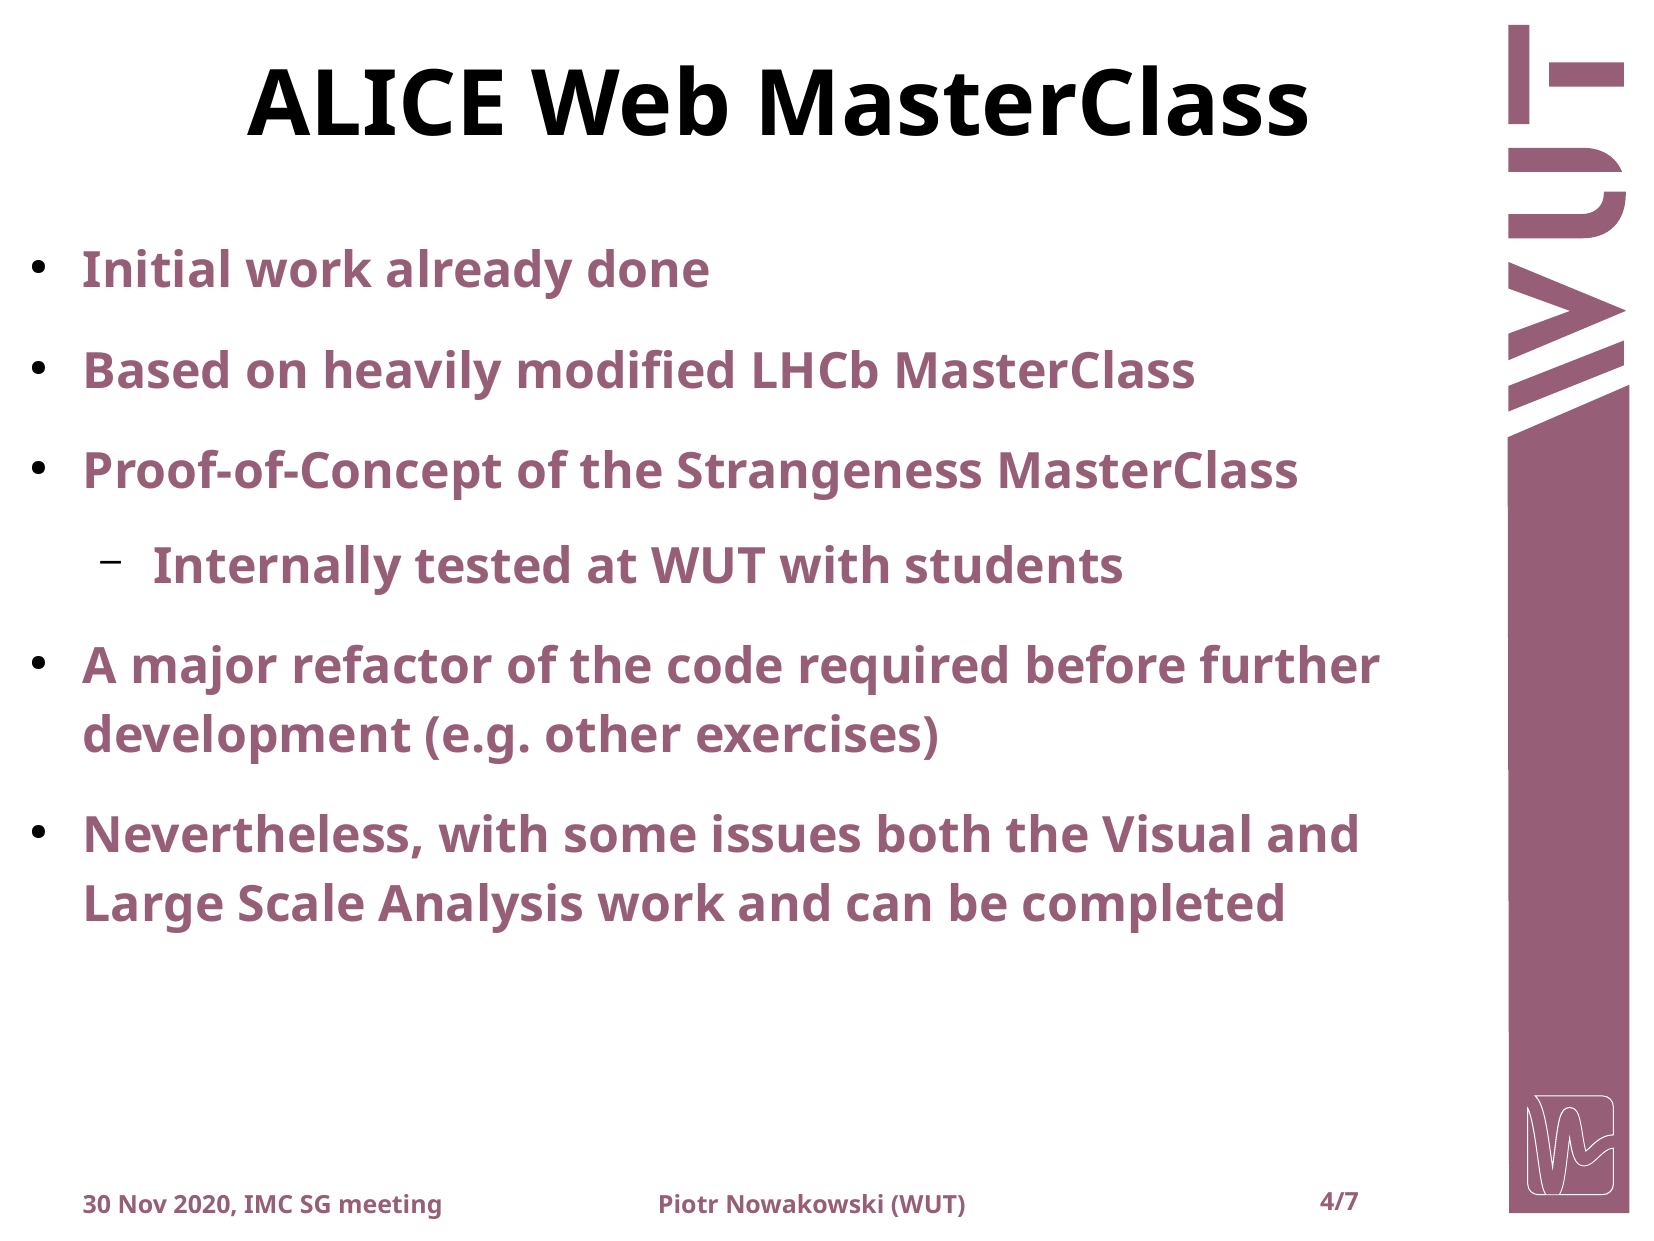

# ALICE Web MasterClass
Initial work already done
Based on heavily modified LHCb MasterClass
Proof-of-Concept of the Strangeness MasterClass
Internally tested at WUT with students
A major refactor of the code required before further development (e.g. other exercises)
Nevertheless, with some issues both the Visual and Large Scale Analysis work and can be completed